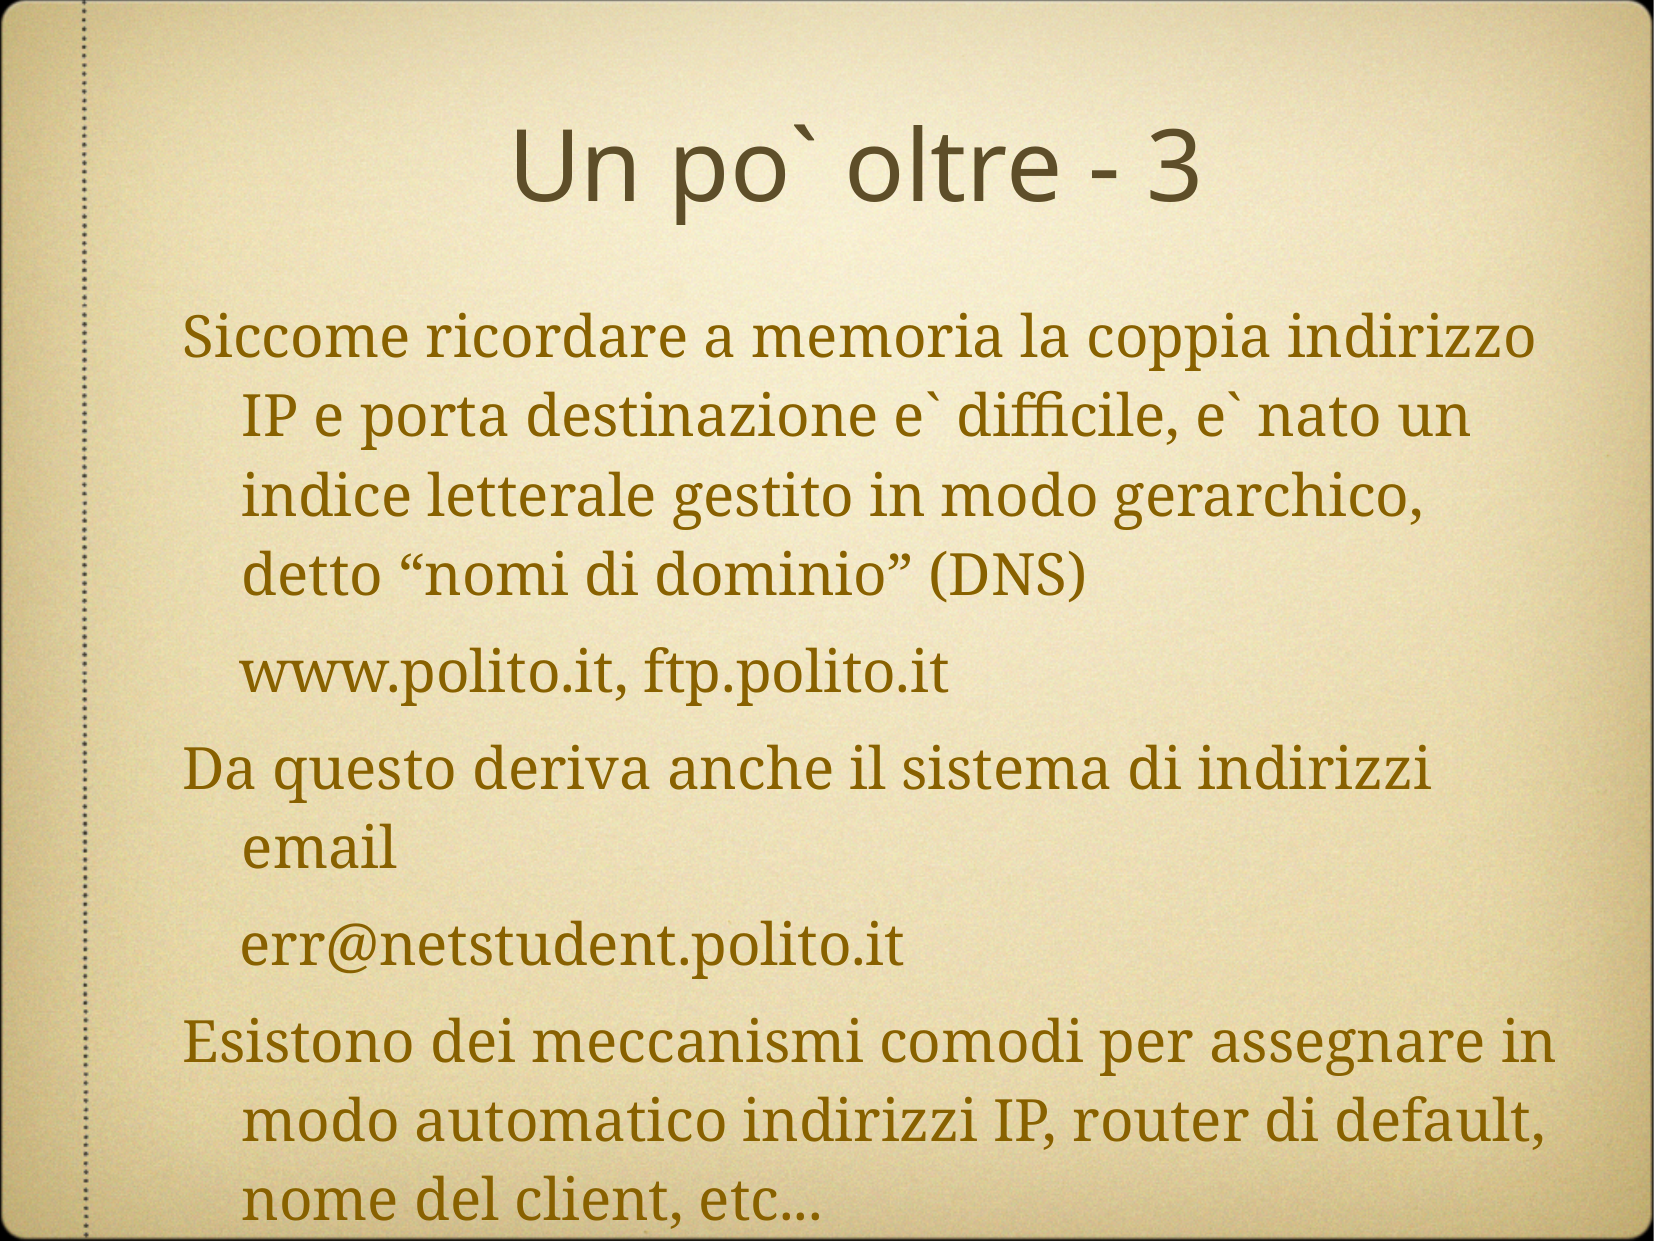

# Un po` oltre - 3
Siccome ricordare a memoria la coppia indirizzo IP e porta destinazione e` difficile, e` nato un indice letterale gestito in modo gerarchico, detto “nomi di dominio” (DNS)
www.polito.it, ftp.polito.it
Da questo deriva anche il sistema di indirizzi email
err@netstudent.polito.it
Esistono dei meccanismi comodi per assegnare in modo automatico indirizzi IP, router di default, nome del client, etc...
DHCP